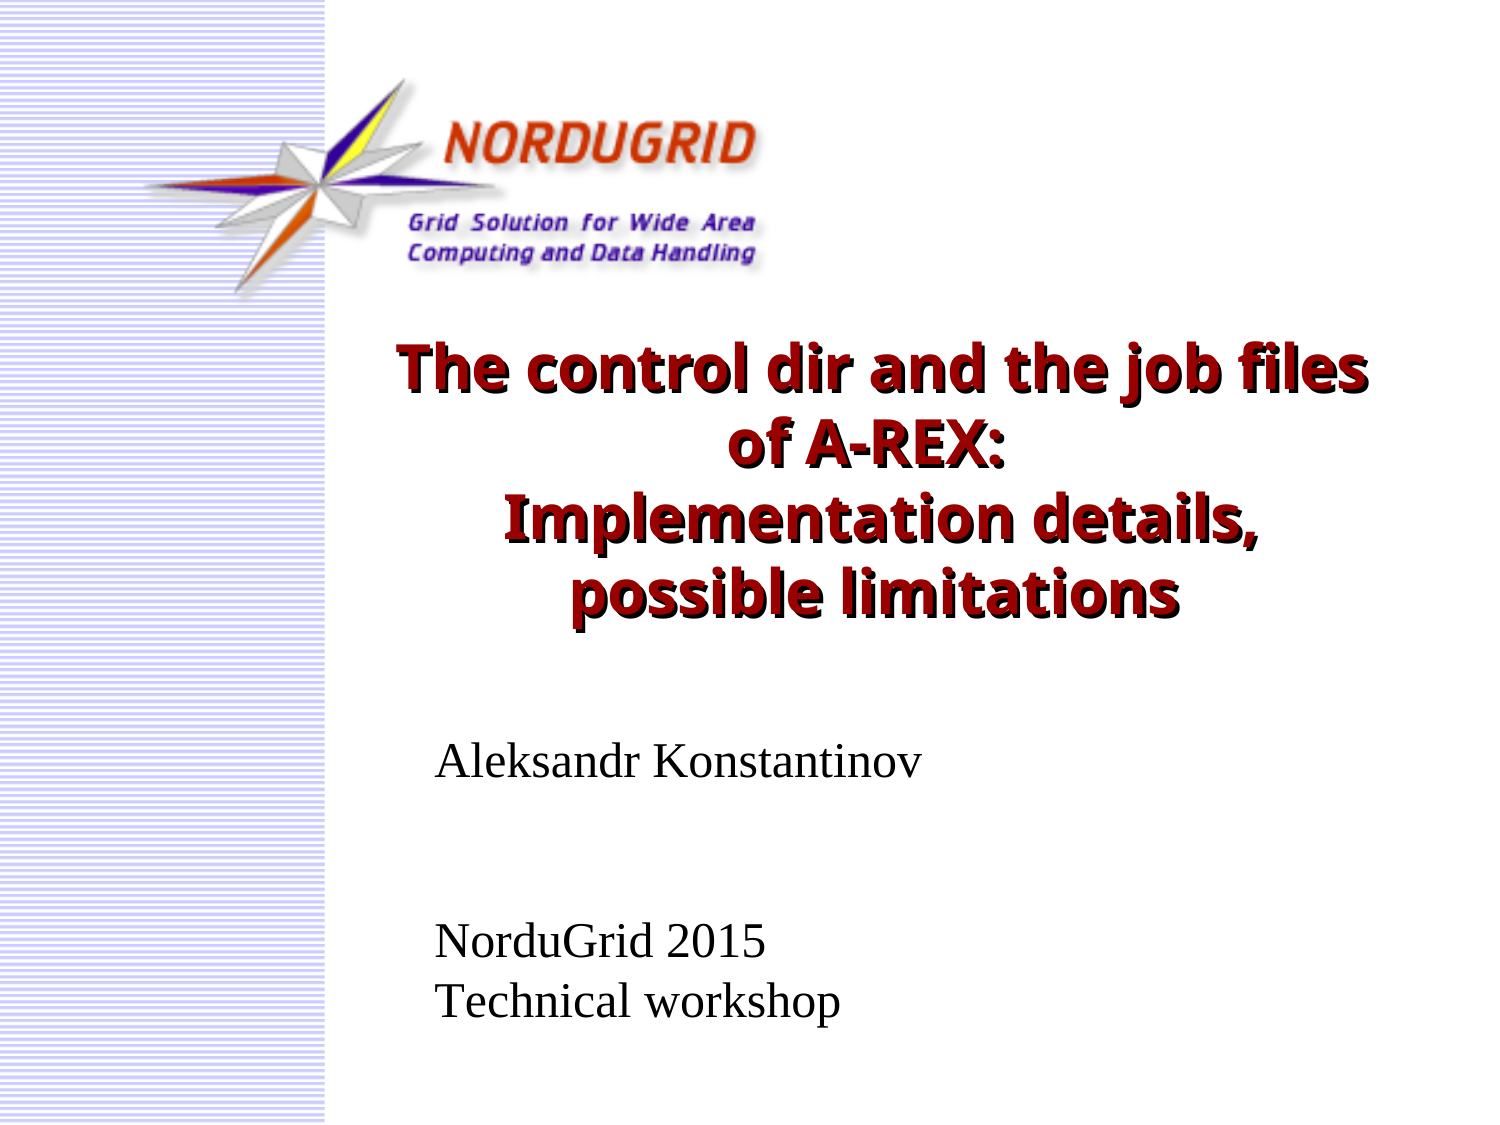

# The control dir and the job files of A-REX: Implementation details, possible limitations
Aleksandr Konstantinov
NorduGrid 2015
Technical workshop